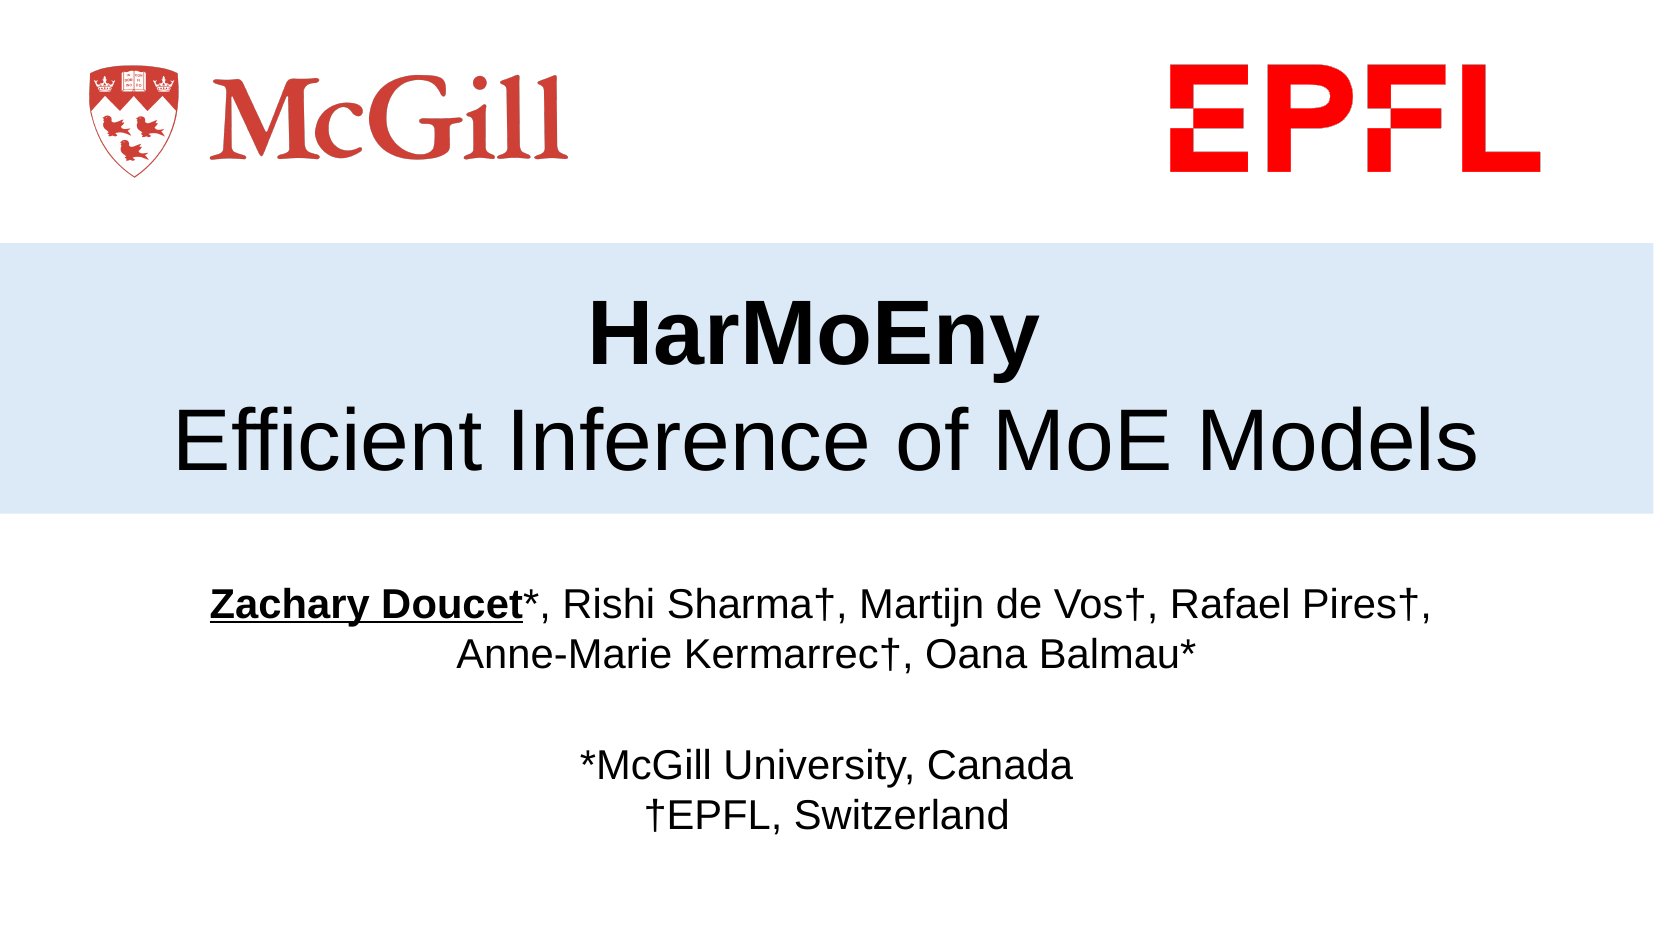

# HarMoEny Efficient Inference of MoE Models
Zachary Doucet*, Rishi Sharma†, Martijn de Vos†, Rafael Pires†,
Anne-Marie Kermarrec†, Oana Balmau*
*McGill University, Canada
†EPFL, Switzerland